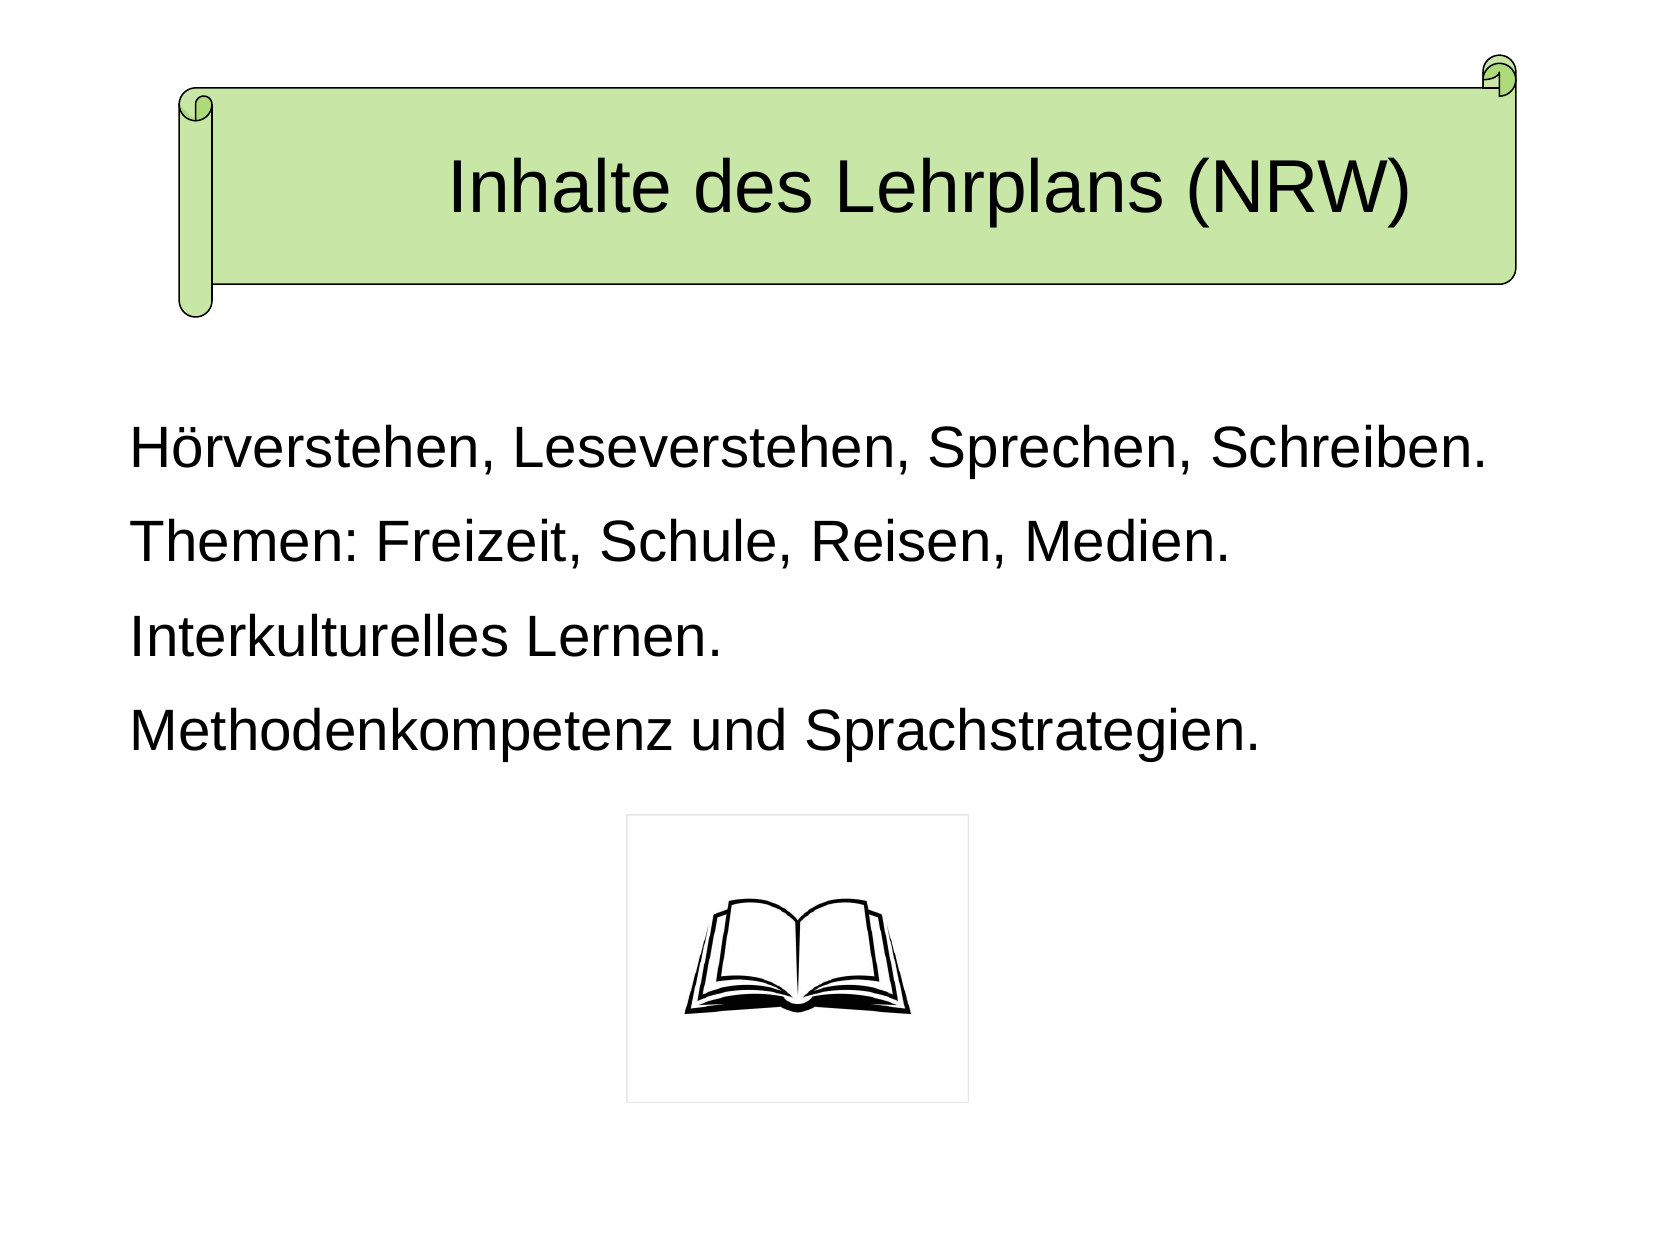

Inhalte des Lehrplans (NRW)
Hörverstehen, Leseverstehen, Sprechen, Schreiben.
Themen: Freizeit, Schule, Reisen, Medien.
Interkulturelles Lernen.
Methodenkompetenz und Sprachstrategien.